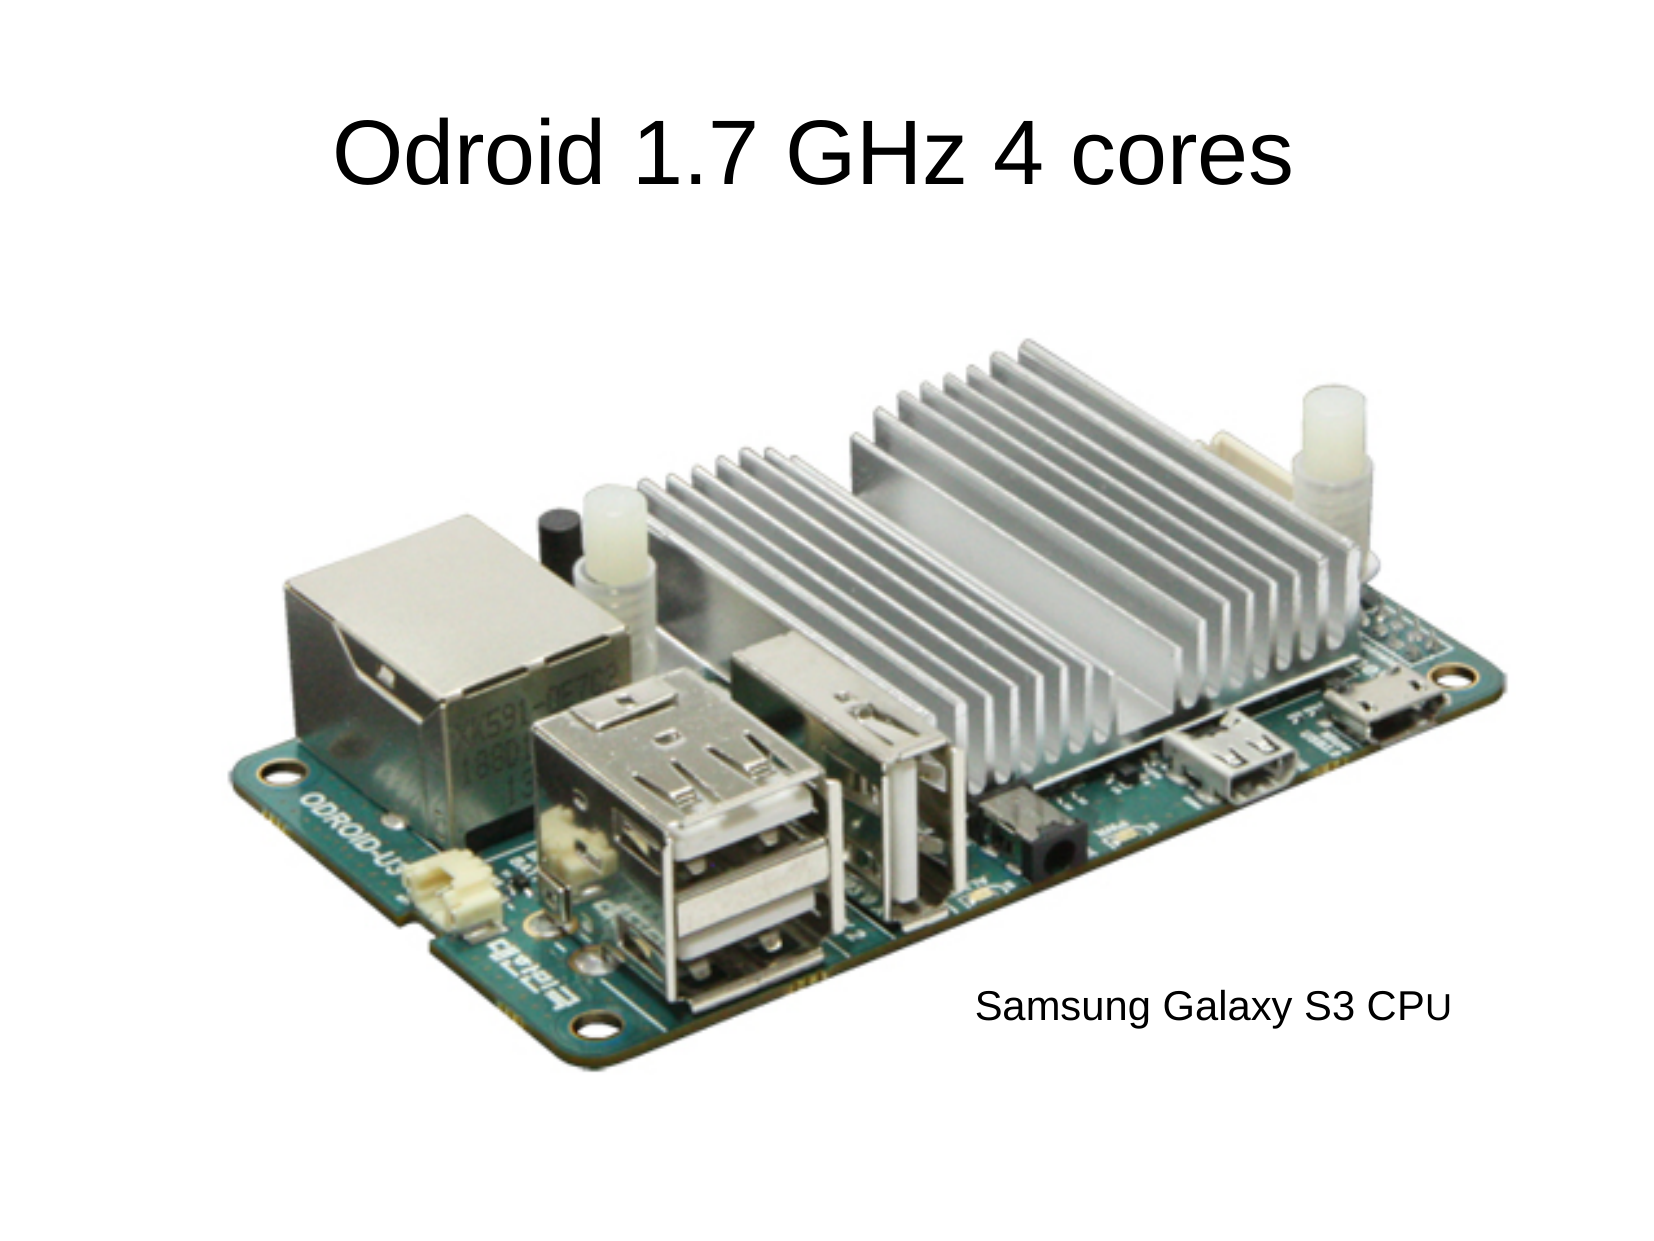

# Odroid 1.7 GHz 4 cores
Samsung Galaxy S3 CPU